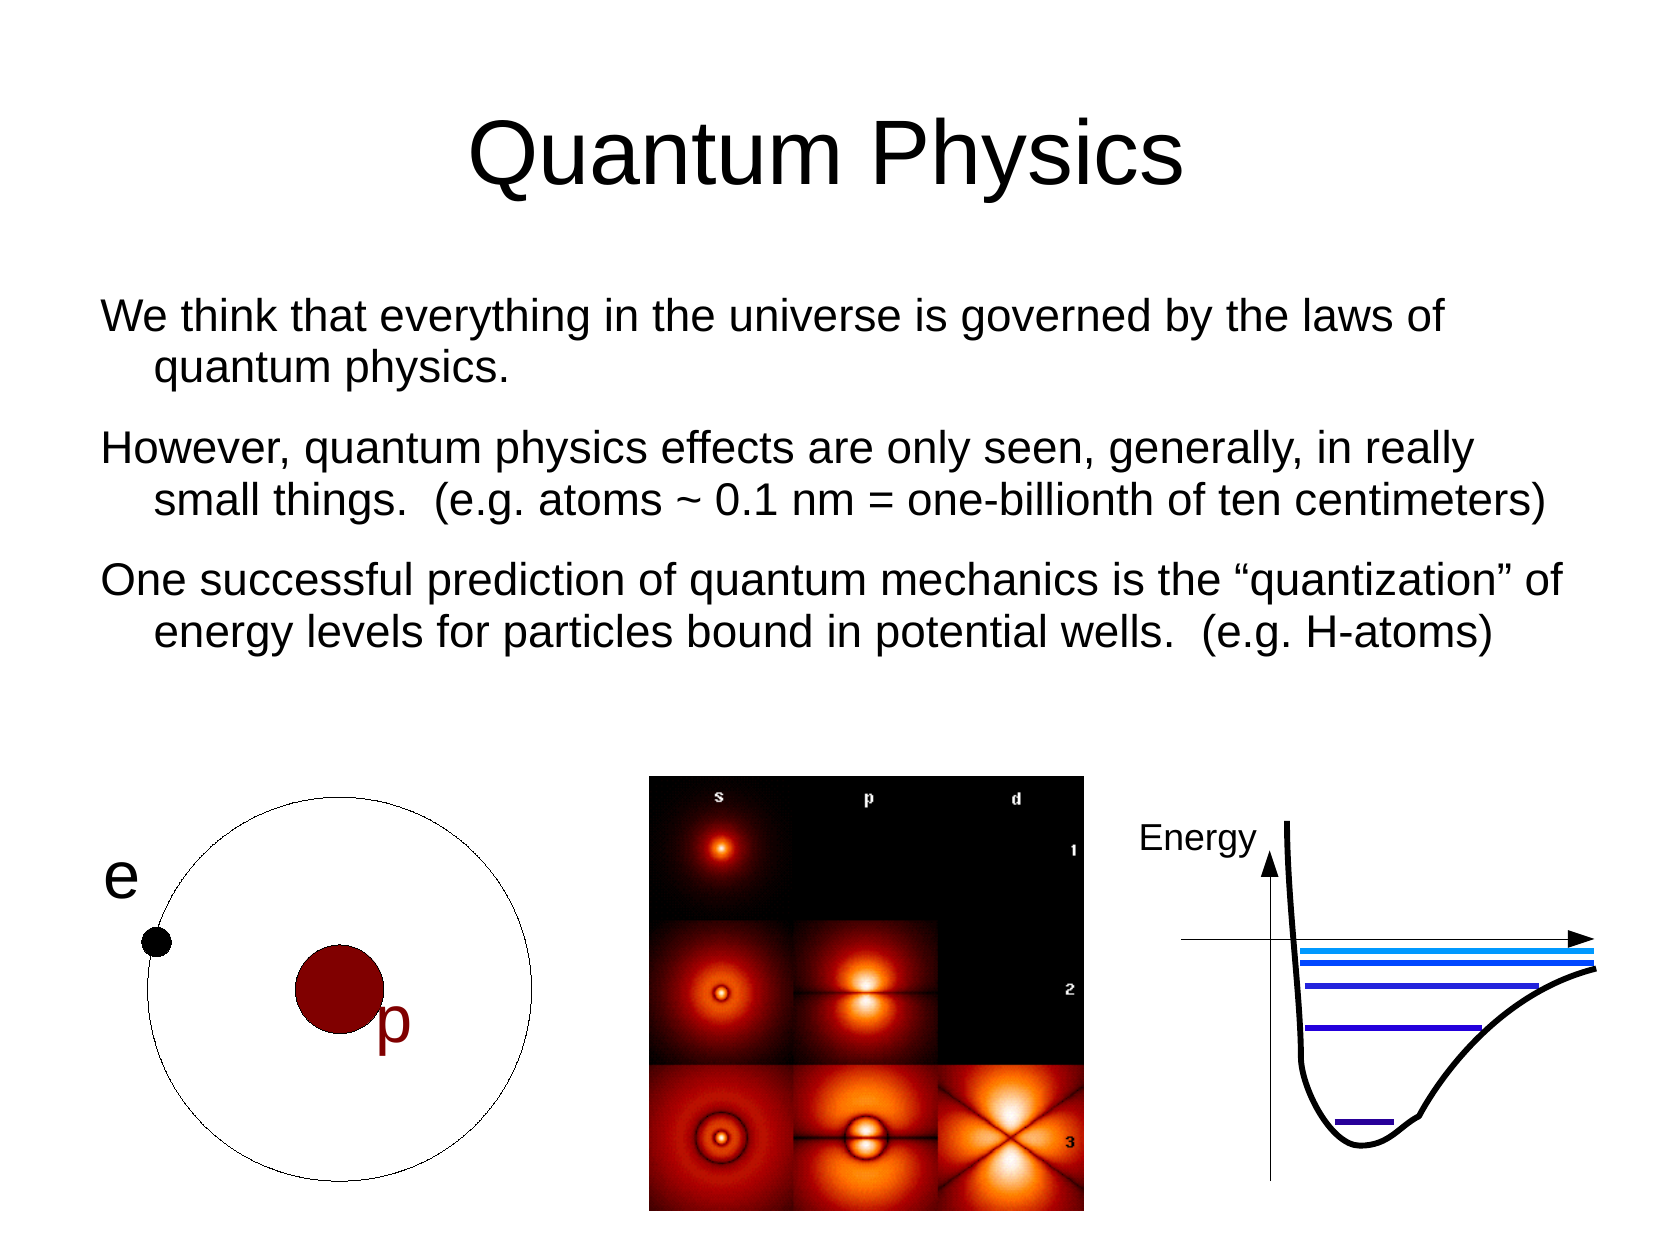

# Quantum Physics
We think that everything in the universe is governed by the laws of quantum physics.
However, quantum physics effects are only seen, generally, in really small things. (e.g. atoms ~ 0.1 nm = one-billionth of ten centimeters)
One successful prediction of quantum mechanics is the “quantization” of energy levels for particles bound in potential wells. (e.g. H-atoms)
Energy
e
p